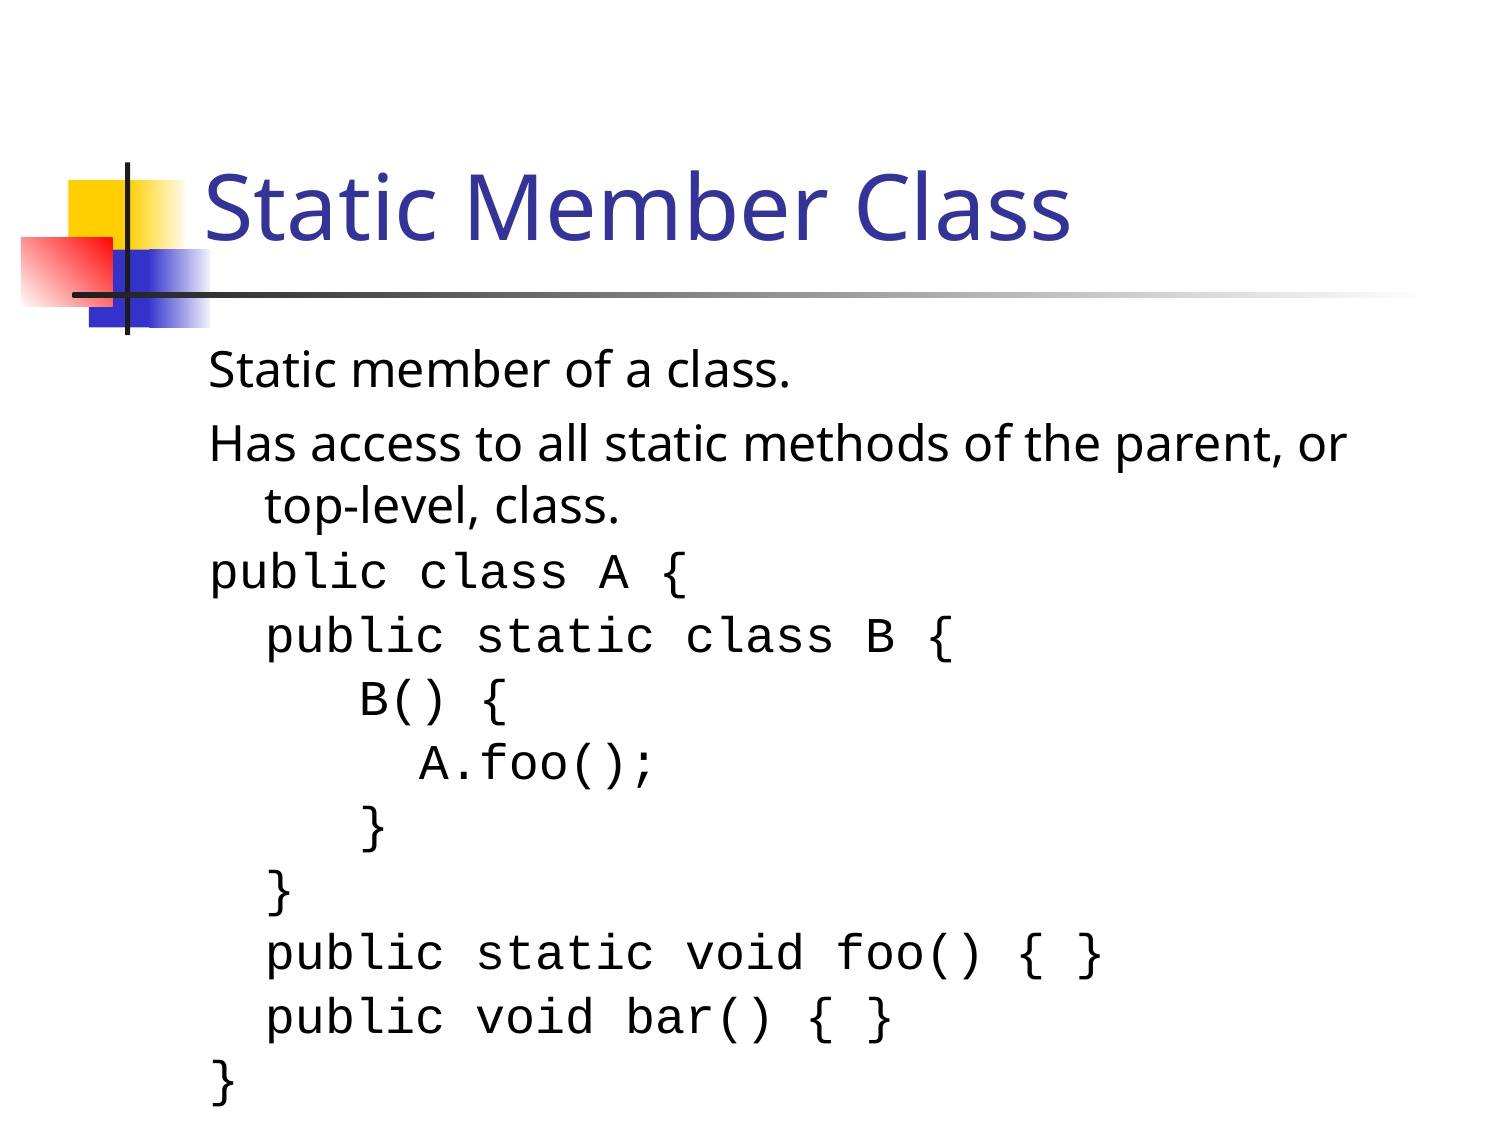

# Static Member Class
Static member of a class.
Has access to all static methods of the parent, or top-level, class.
public class A {
	public static class B {
		B() {
		 A.foo();
		}
	}
	public static void foo() { }
	public void bar() { }
}